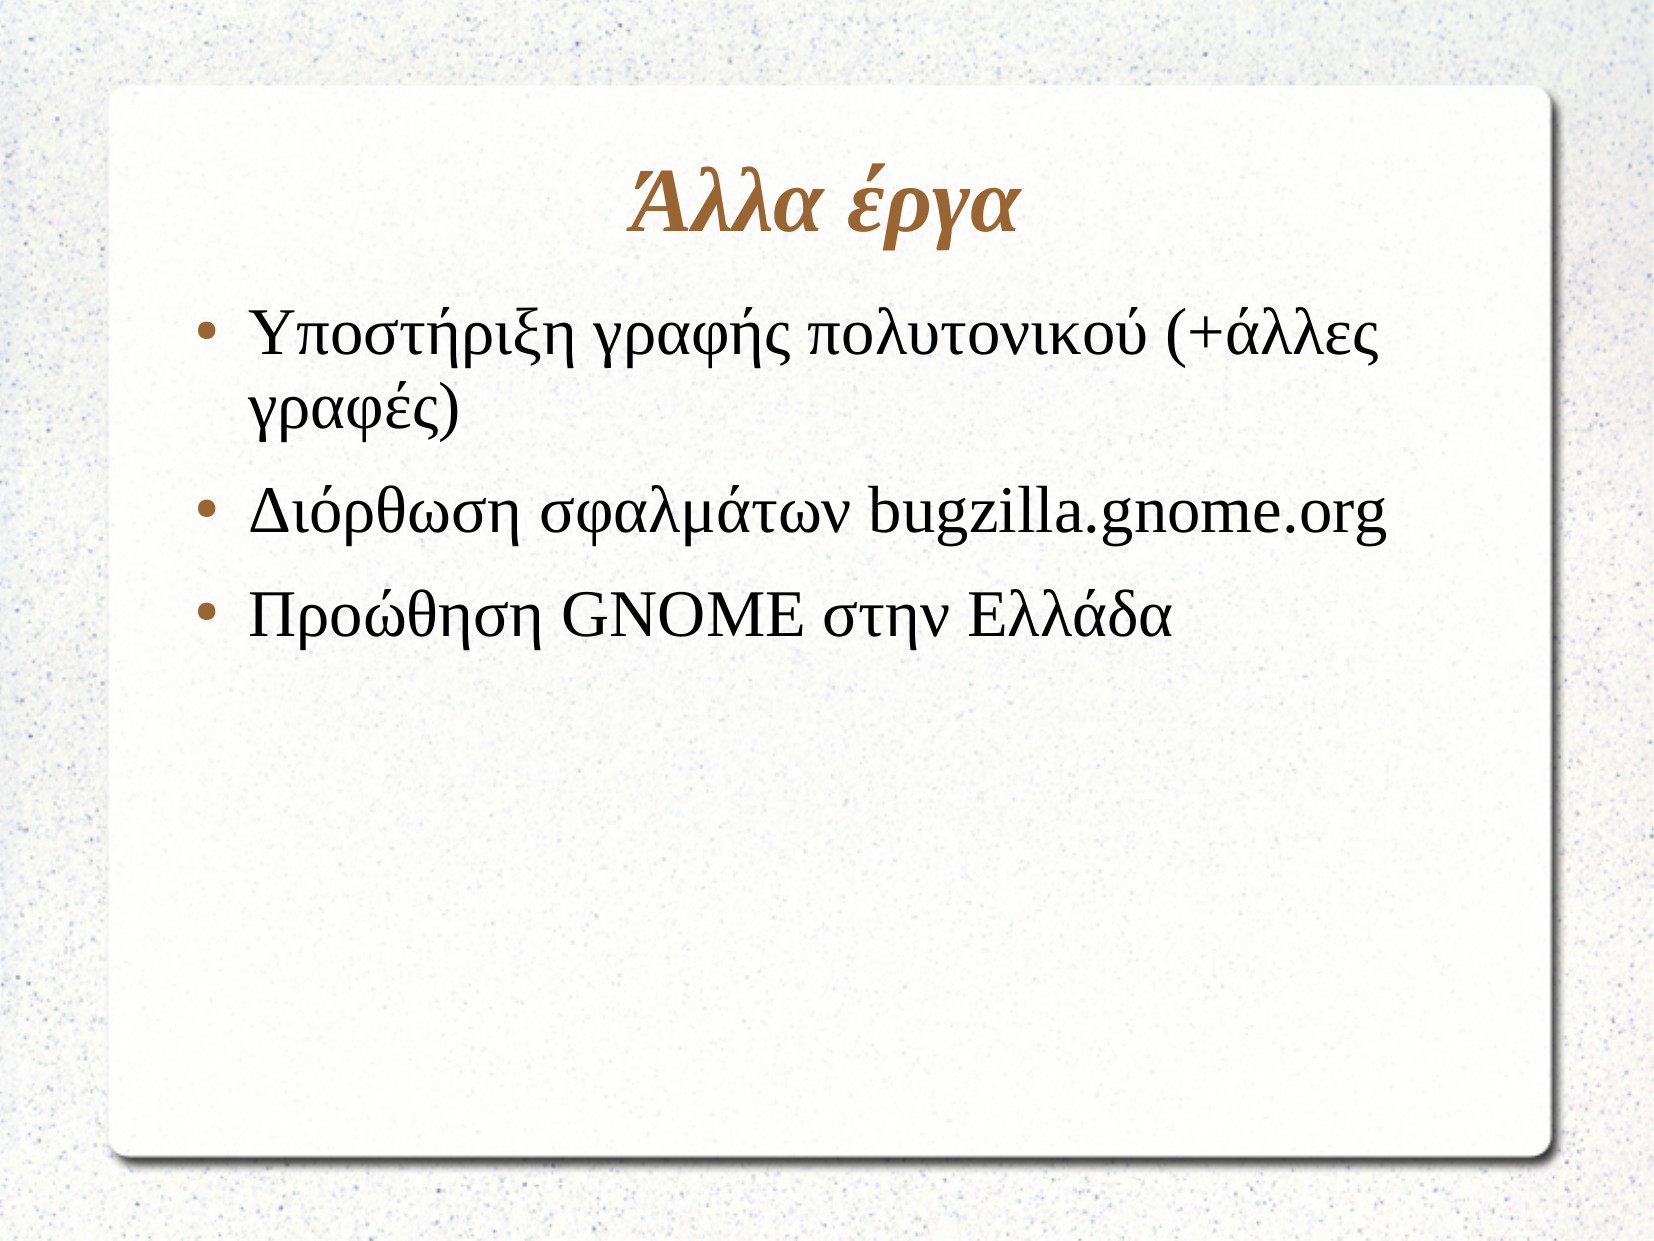

# Άλλα έργα
Υποστήριξη γραφής πολυτονικού (+άλλες γραφές)
Διόρθωση σφαλμάτων bugzilla.gnome.org
Προώθηση GNOME στην Ελλάδα